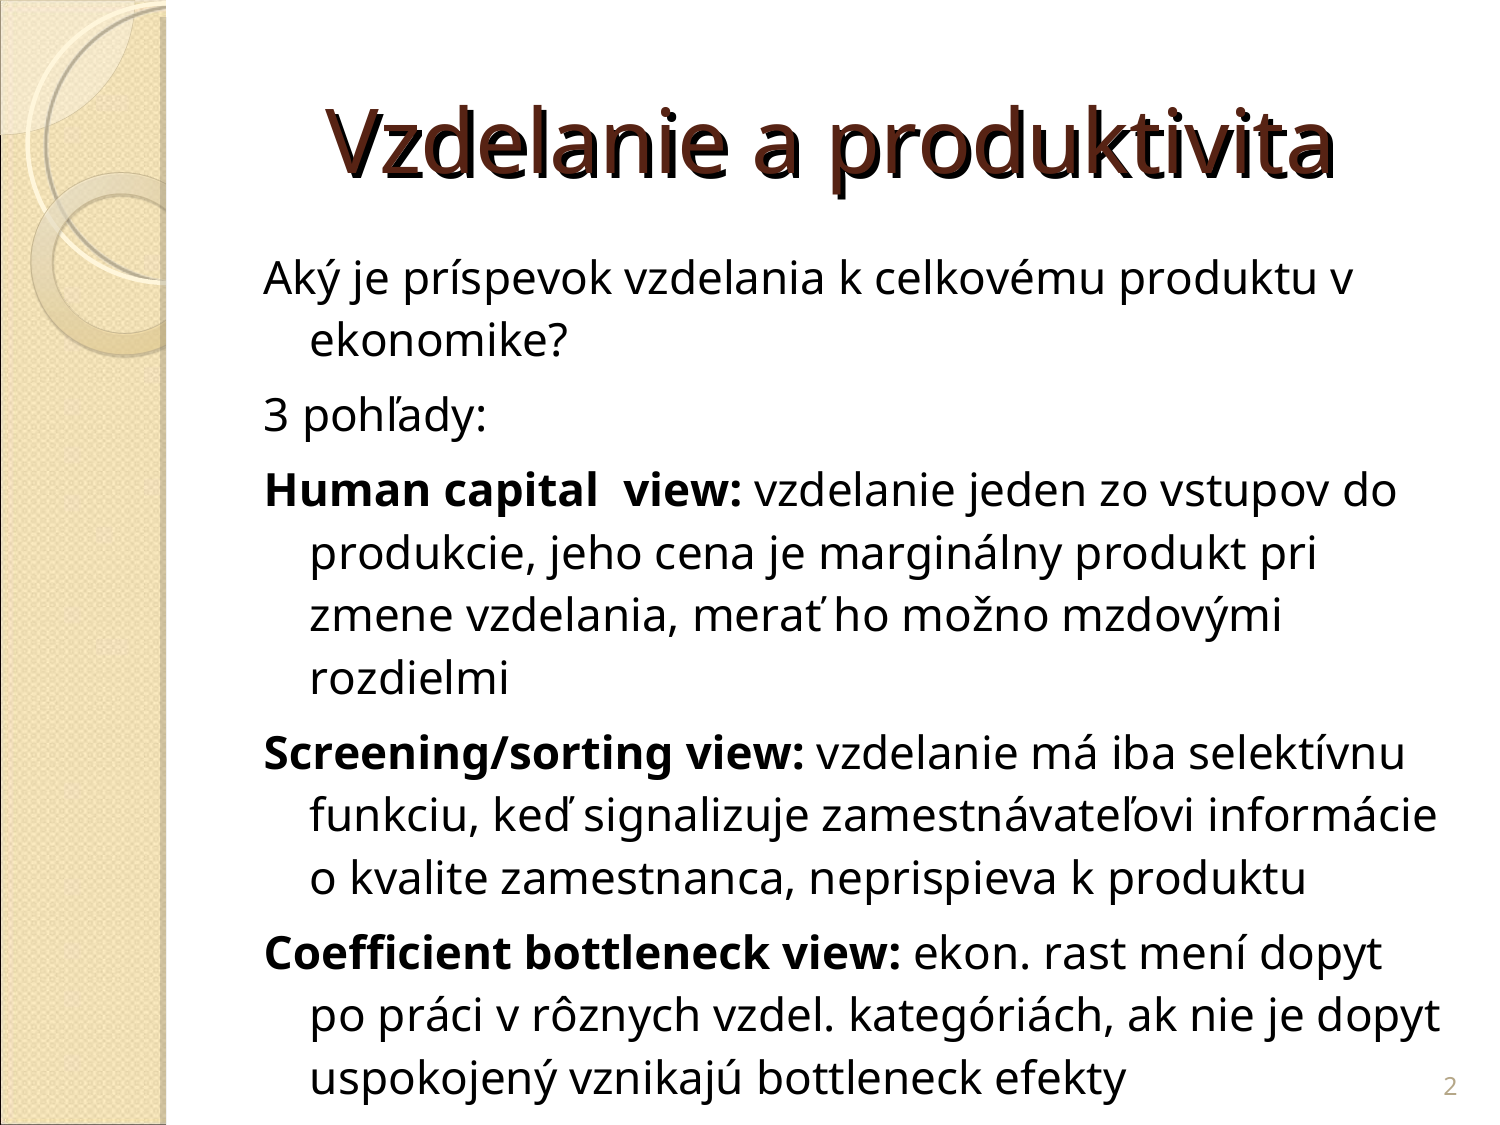

# Vzdelanie a produktivita
Aký je príspevok vzdelania k celkovému produktu v ekonomike?
3 pohľady:
Human capital view: vzdelanie jeden zo vstupov do produkcie, jeho cena je marginálny produkt pri zmene vzdelania, merať ho možno mzdovými rozdielmi
Screening/sorting view: vzdelanie má iba selektívnu funkciu, keď signalizuje zamestnávateľovi informácie o kvalite zamestnanca, neprispieva k produktu
Coefficient bottleneck view: ekon. rast mení dopyt po práci v rôznych vzdel. kategóriách, ak nie je dopyt uspokojený vznikajú bottleneck efekty